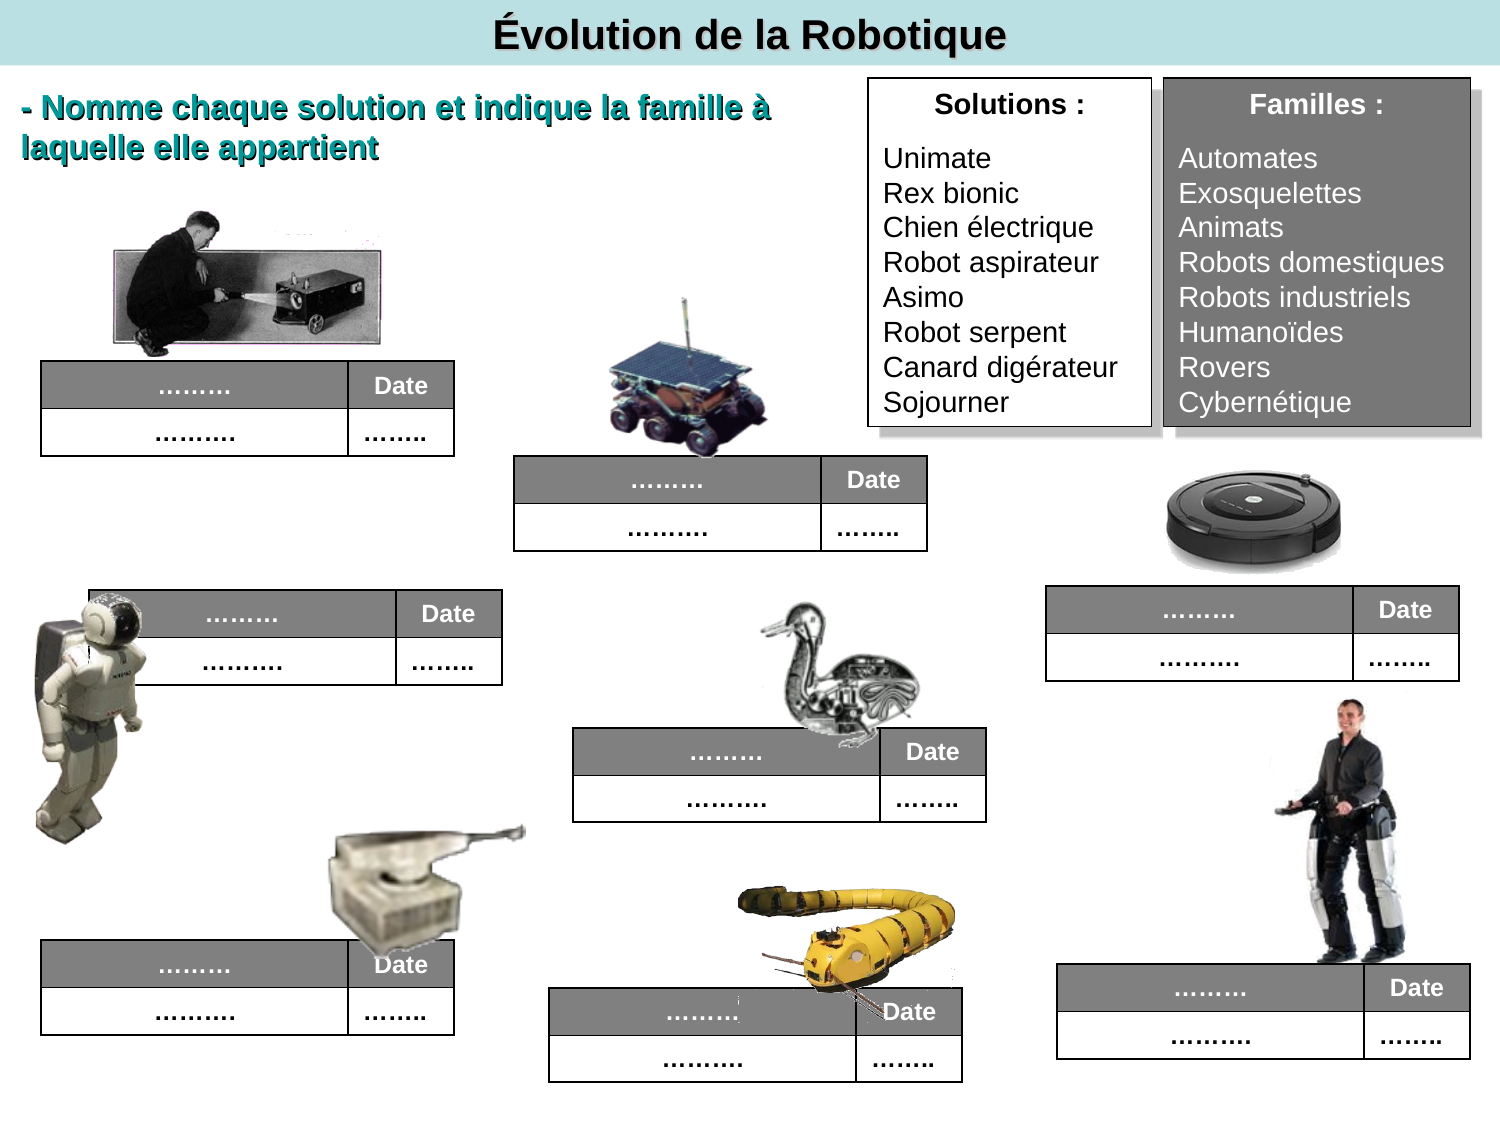

Évolution de la Robotique
- Nomme chaque solution et indique la famille à laquelle elle appartient
Solutions :
Unimate
Rex bionic
Chien électrique
Robot aspirateur
Asimo
Robot serpent
Canard digérateur
Sojourner
Familles :
Automates
Exosquelettes
Animats
Robots domestiques
Robots industriels
Humanoïdes
Rovers
Cybernétique
| ……… | Date |
| --- | --- |
| ………. | …….. |
| ……… | Date |
| --- | --- |
| ………. | …….. |
| ……… | Date |
| --- | --- |
| ………. | …….. |
| ……… | Date |
| --- | --- |
| ………. | …….. |
| ……… | Date |
| --- | --- |
| ………. | …….. |
| ……… | Date |
| --- | --- |
| ………. | …….. |
| ……… | Date |
| --- | --- |
| ………. | …….. |
| ……… | Date |
| --- | --- |
| ………. | …….. |